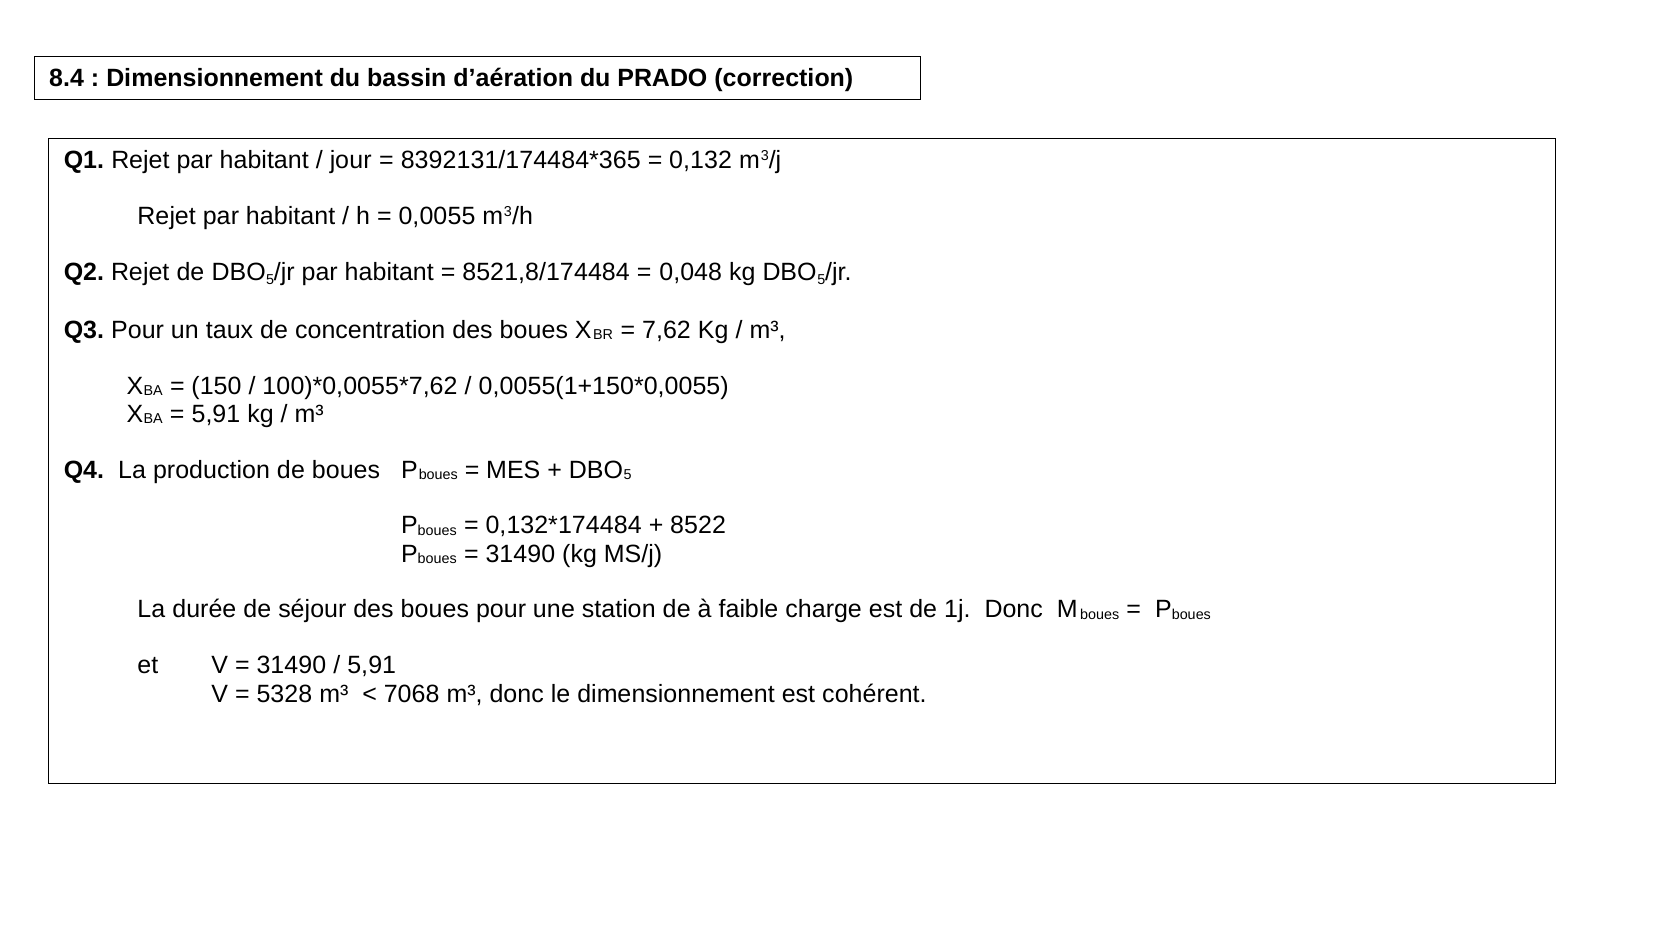

8.4 : Dimensionnement du bassin d’aération du PRADO (correction)
Q1. Rejet par habitant / jour = 8392131/174484*365 = 0,132 m3/j
	Rejet par habitant / h = 0,0055 m3/h
Q2. Rejet de DBO5/jr par habitant = 8521,8/174484 = 0,048 kg DBO5/jr.
Q3. Pour un taux de concentration des boues XBR = 7,62 Kg / m³,
 XBA = (150 / 100)*0,0055*7,62 / 0,0055(1+150*0,0055)
 XBA = 5,91 kg / m³
Q4. La production de boues Pboues = MES + DBO5
				 Pboues = 0,132*174484 + 8522
				 Pboues = 31490 (kg MS/j)
	La durée de séjour des boues pour une station de à faible charge est de 1j. Donc Mboues = Pboues
	et 	V = 31490 / 5,91
		V = 5328 m³ < 7068 m³, donc le dimensionnement est cohérent.